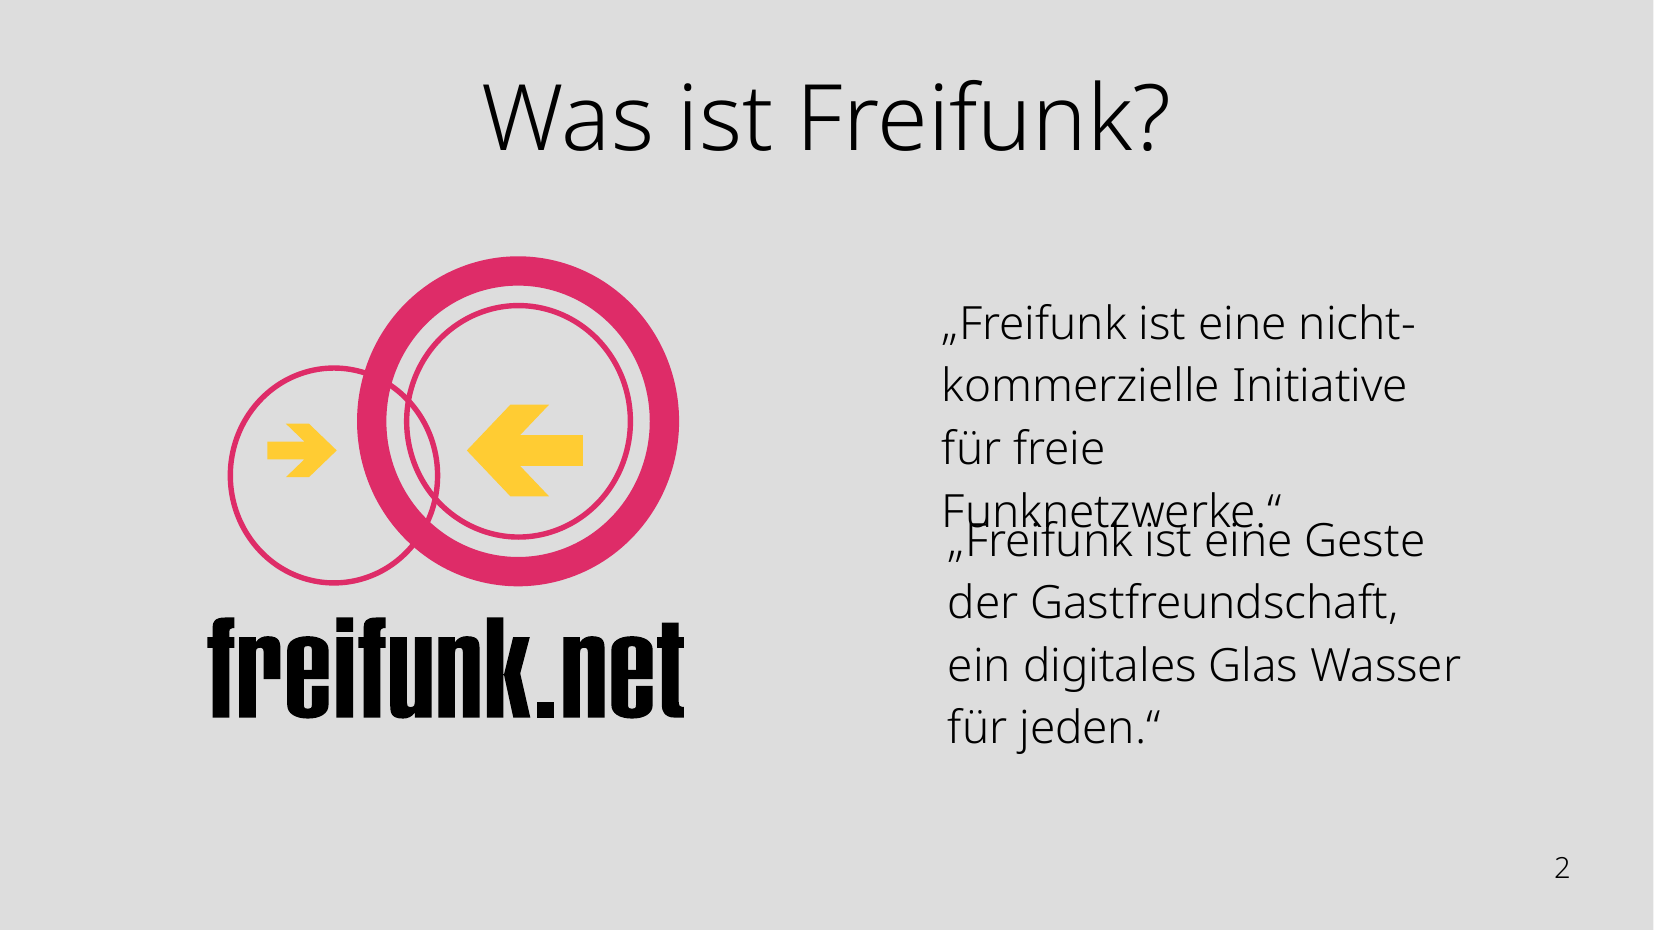

# Was ist Freifunk?
„Freifunk ist eine nicht-kommerzielle Initiative für freie Funknetzwerke.“
„Freifunk ist eine Geste der Gastfreundschaft,
ein digitales Glas Wasser für jeden.“
2